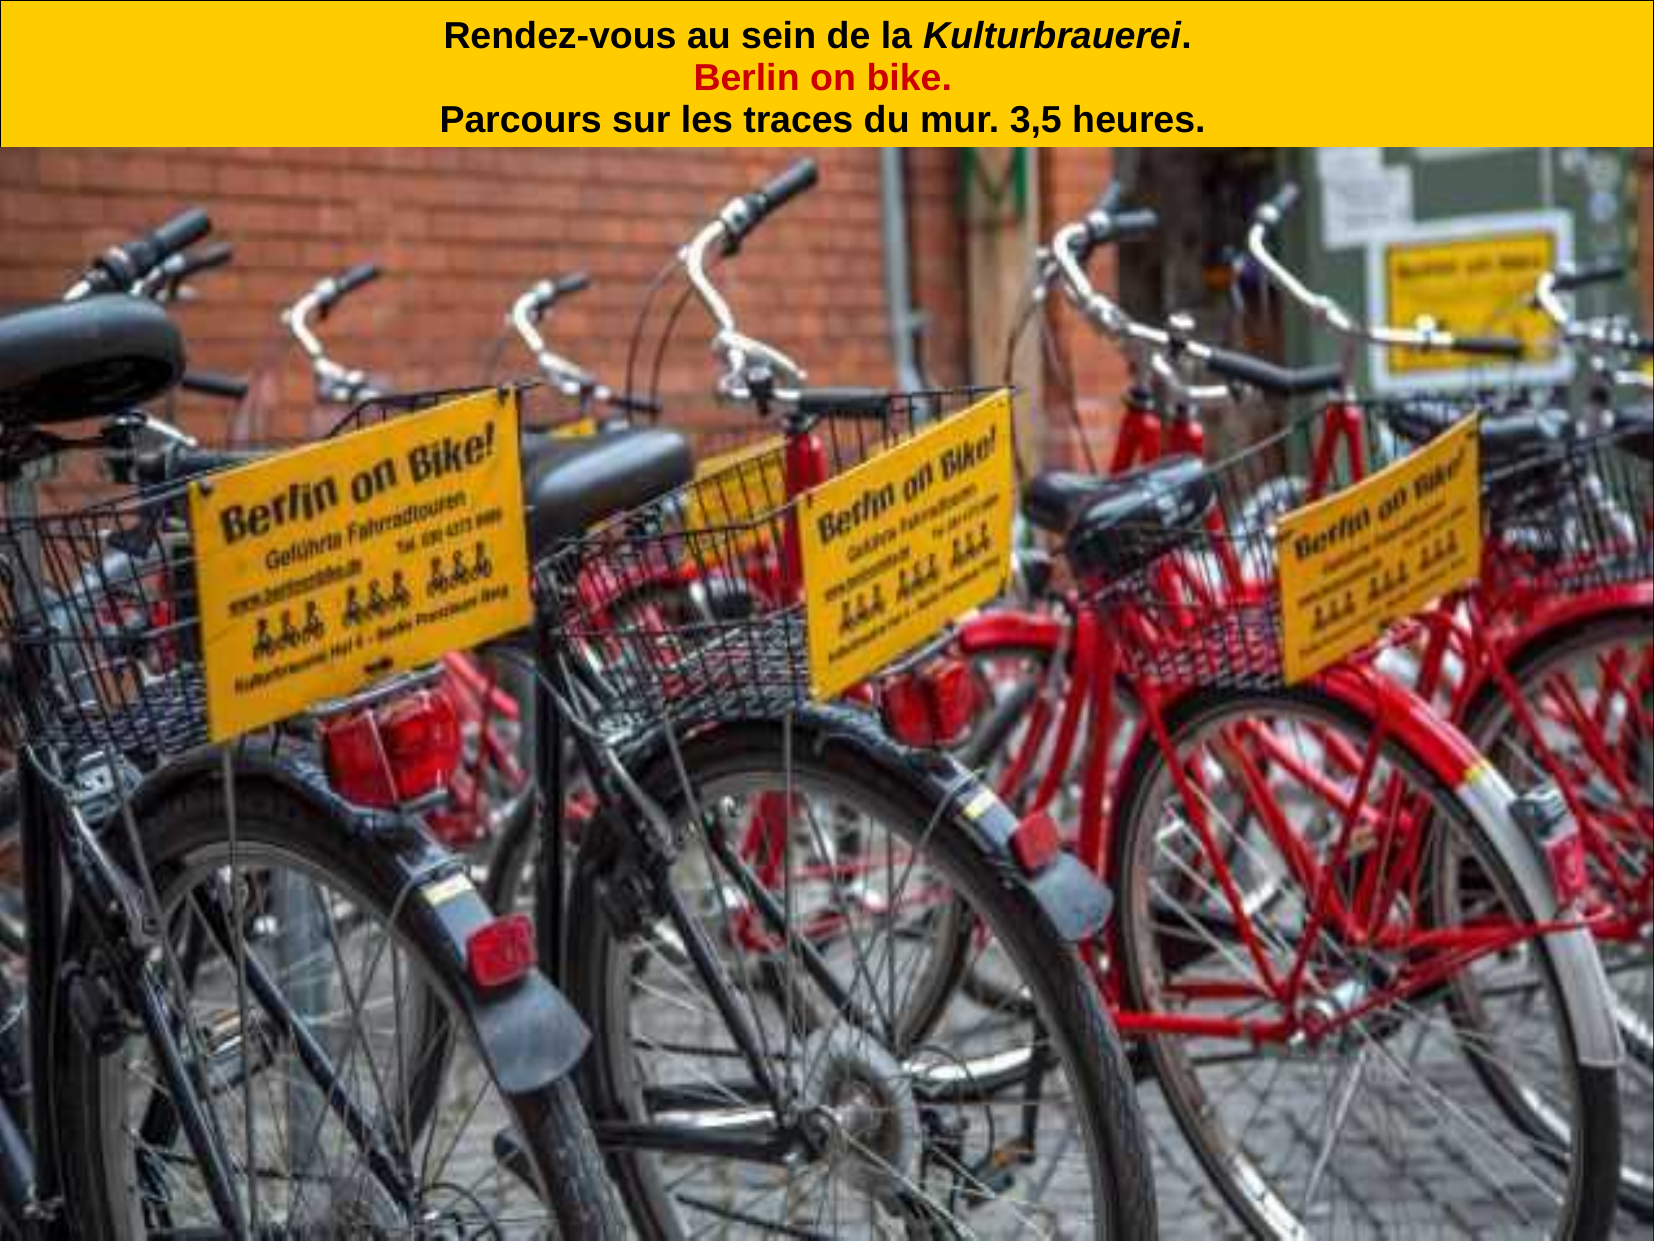

Rendez-vous au sein de la Kulturbrauerei.
Berlin on bike.
Parcours sur les traces du mur. 3,5 heures.